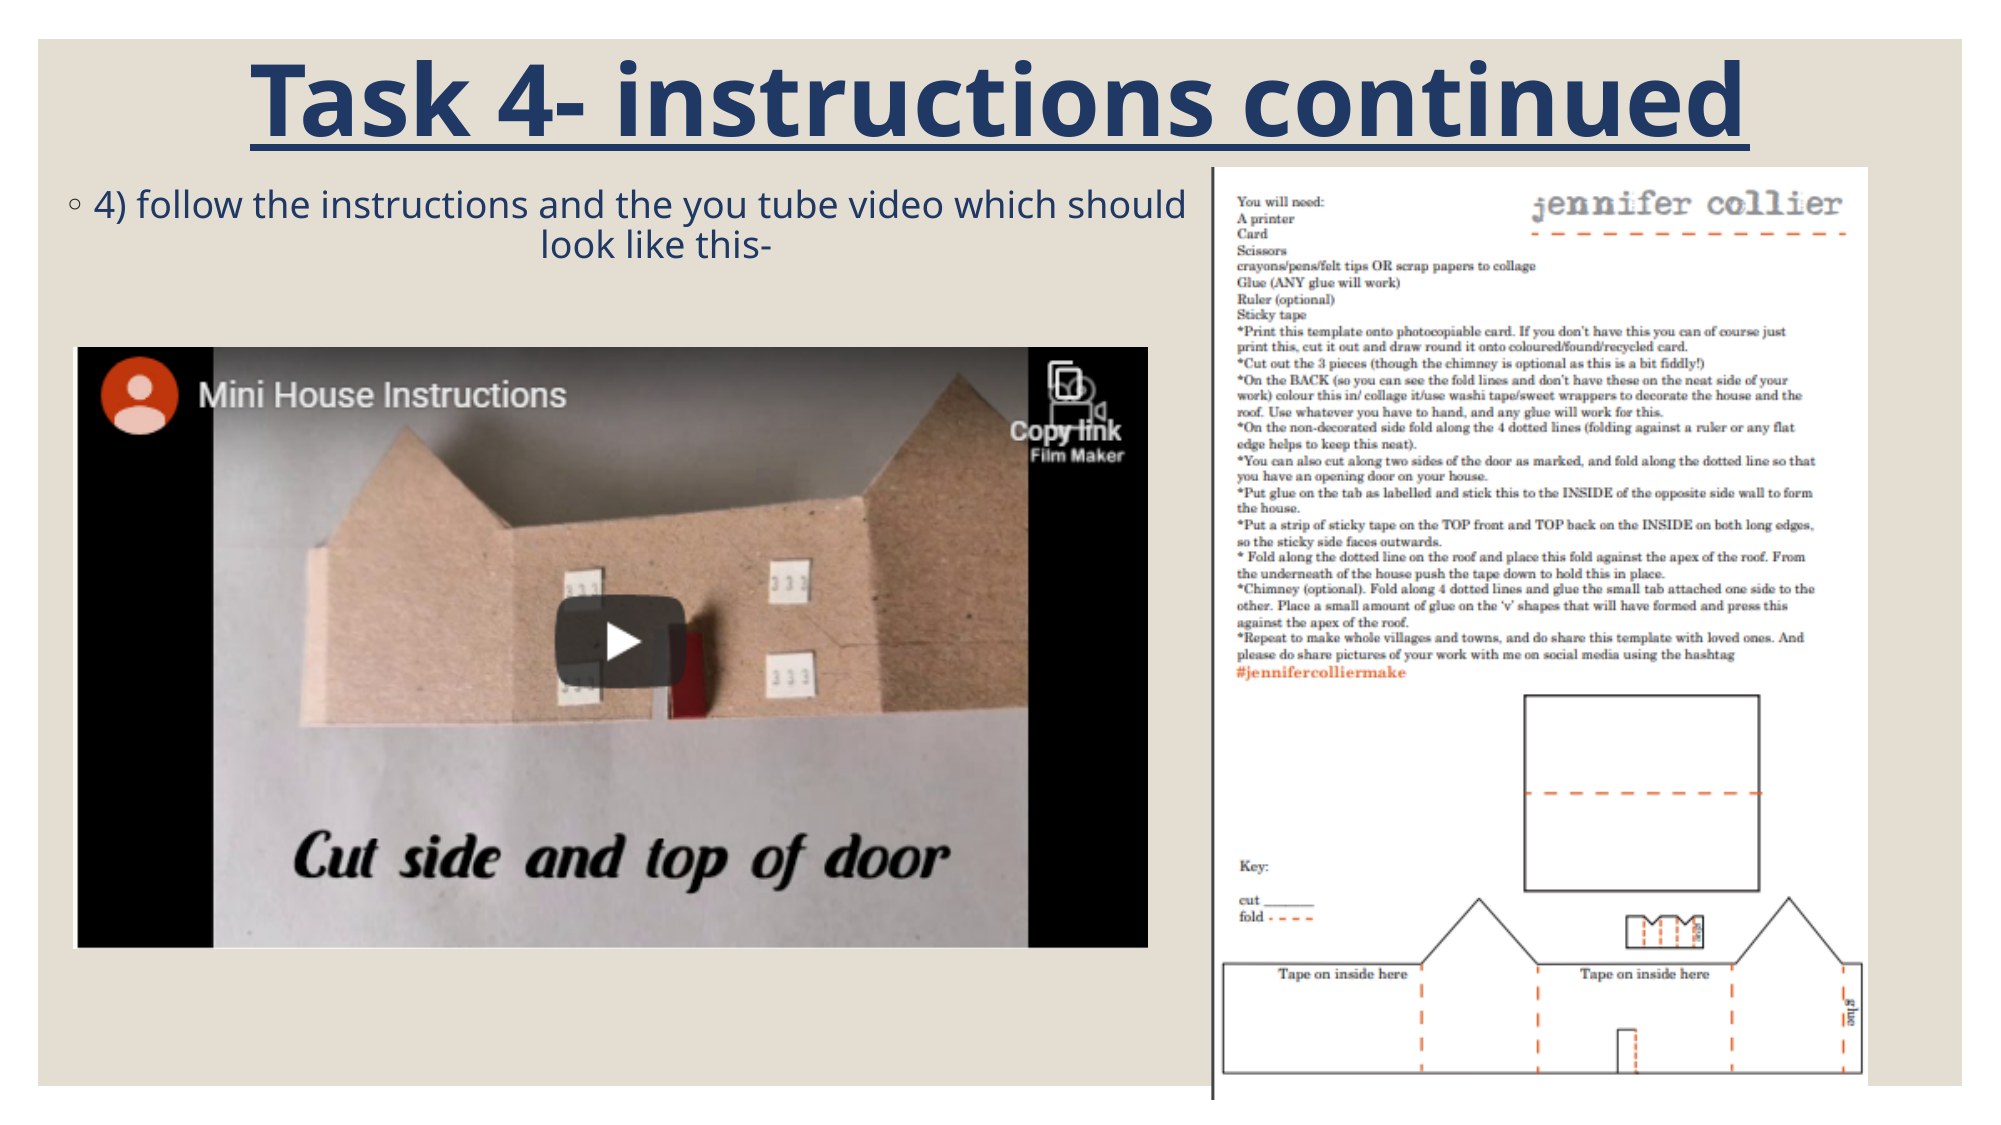

# Task 4- instructions continued
4) follow the instructions and the you tube video which should look like this-